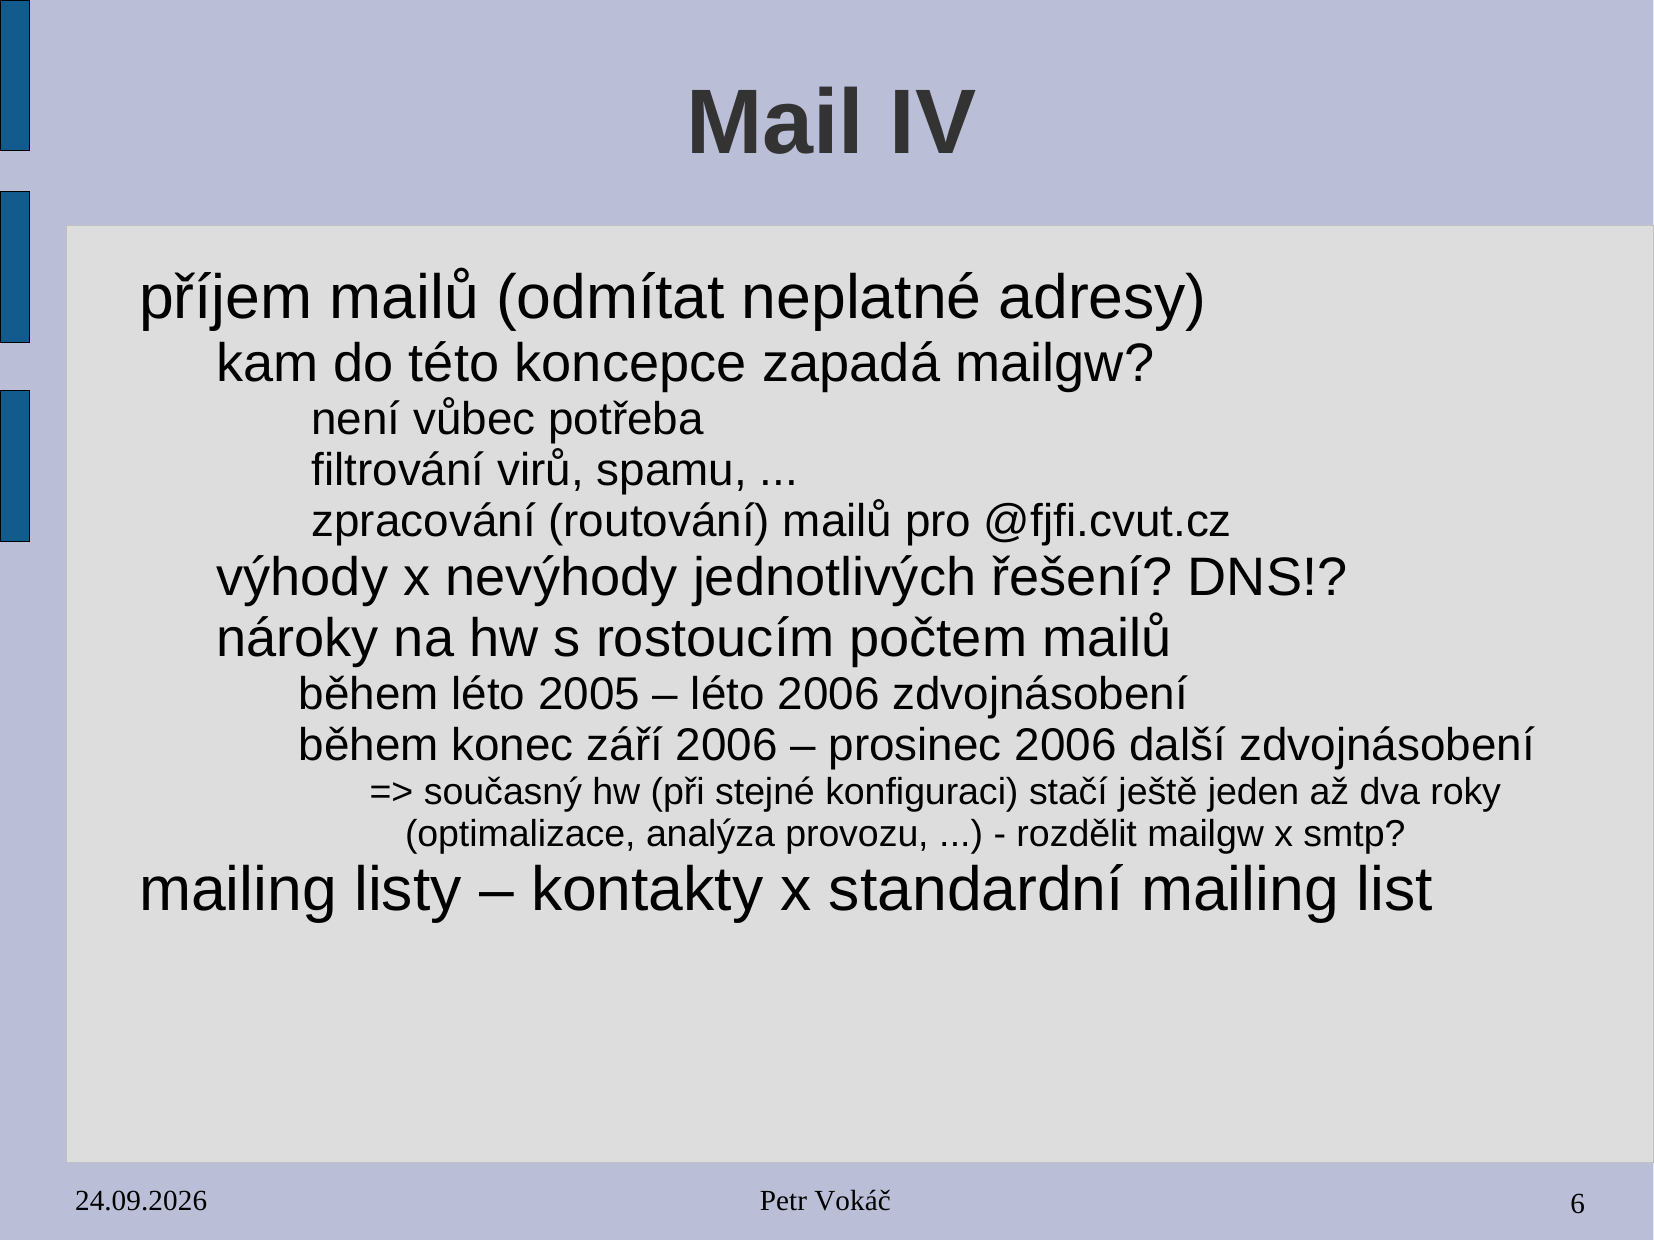

# Mail IV
příjem mailů (odmítat neplatné adresy)
kam do této koncepce zapadá mailgw?
 není vůbec potřeba
 filtrování virů, spamu, ...
 zpracování (routování) mailů pro @fjfi.cvut.cz
výhody x nevýhody jednotlivých řešení? DNS!?
nároky na hw s rostoucím počtem mailů
během léto 2005 – léto 2006 zdvojnásobení
během konec září 2006 – prosinec 2006 další zdvojnásobení
=> současný hw (při stejné konfiguraci) stačí ještě jeden až dva roky (optimalizace, analýza provozu, ...) - rozdělit mailgw x smtp?
mailing listy – kontakty x standardní mailing list
Petr Vokáč
6